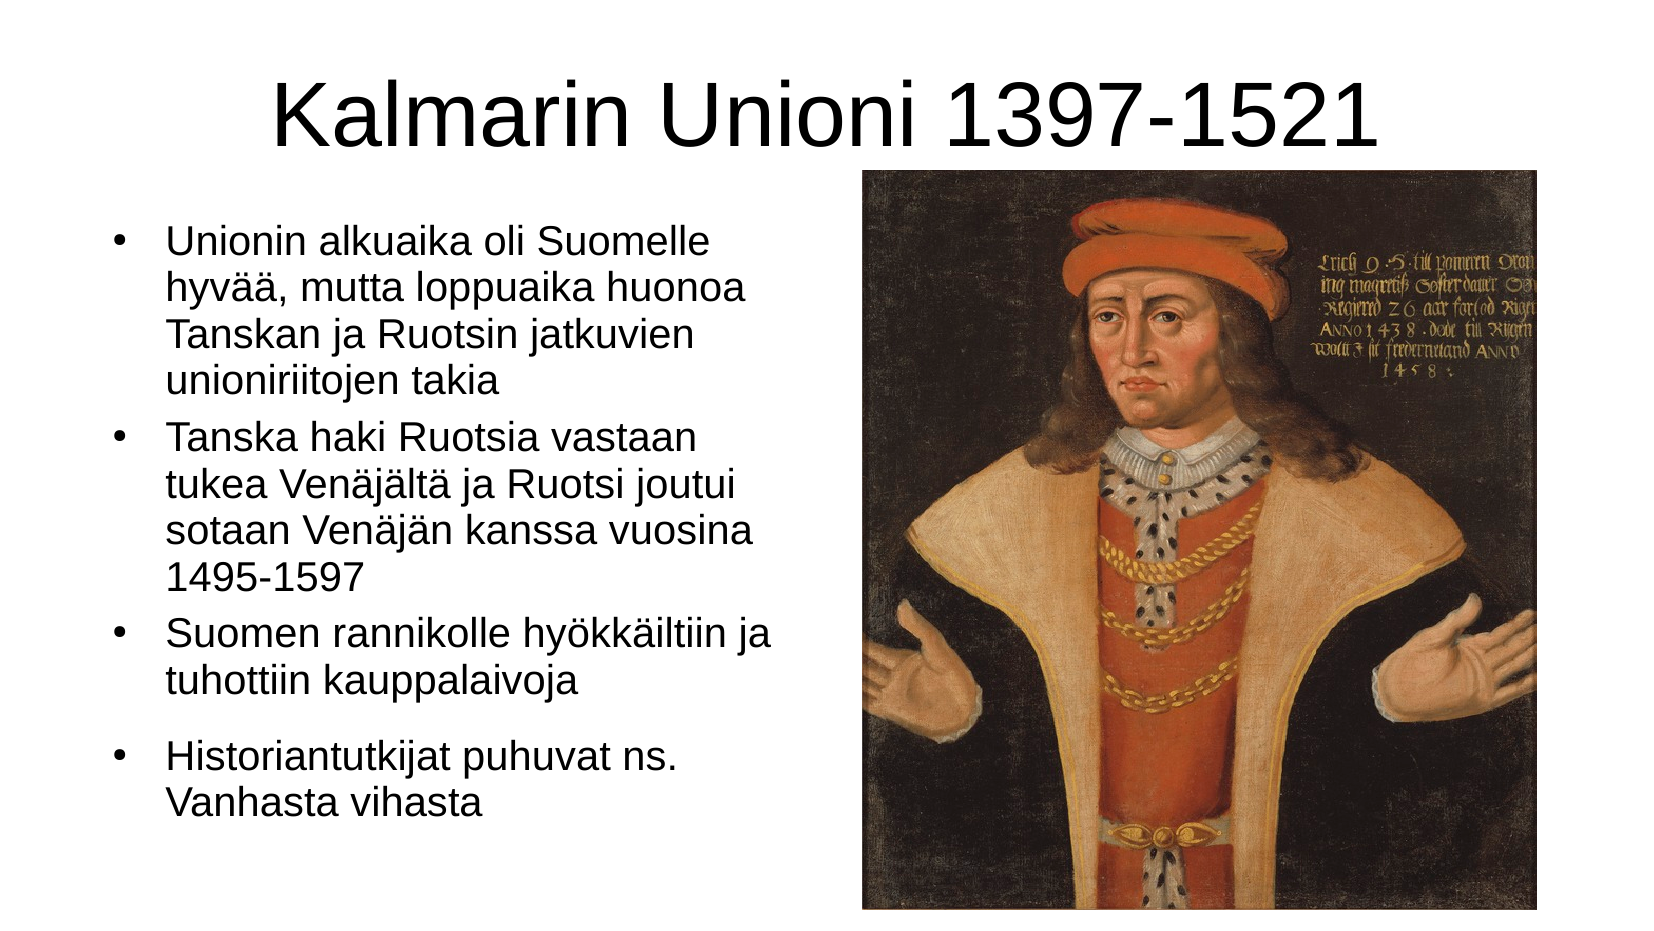

# Kalmarin Unioni 1397-1521
Unionin alkuaika oli Suomelle hyvää, mutta loppuaika huonoa Tanskan ja Ruotsin jatkuvien unioniriitojen takia
Tanska haki Ruotsia vastaan tukea Venäjältä ja Ruotsi joutui sotaan Venäjän kanssa vuosina 1495-1597
Suomen rannikolle hyökkäiltiin ja tuhottiin kauppalaivoja
Historiantutkijat puhuvat ns. Vanhasta vihasta